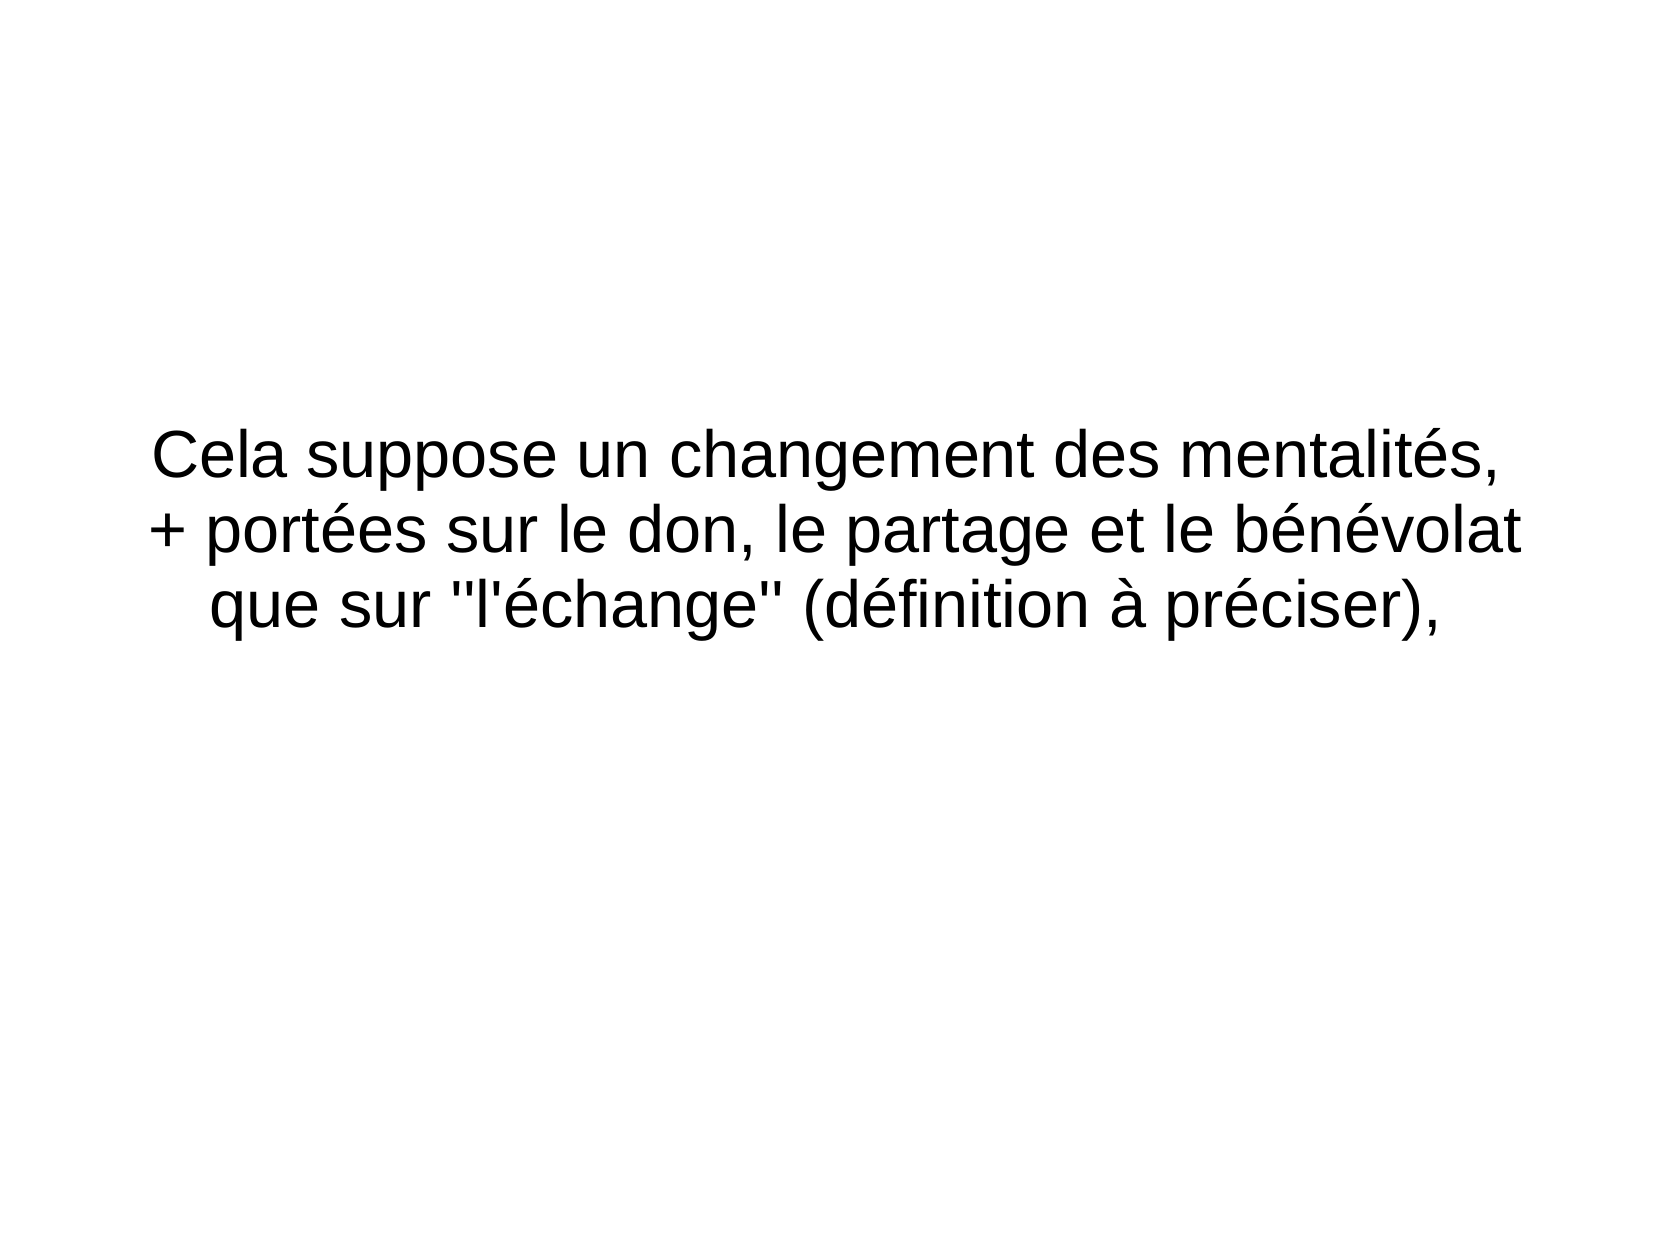

# Cela suppose un changement des mentalités,
 + portées sur le don, le partage et le bénévolat que sur ''l'échange'' (définition à préciser),